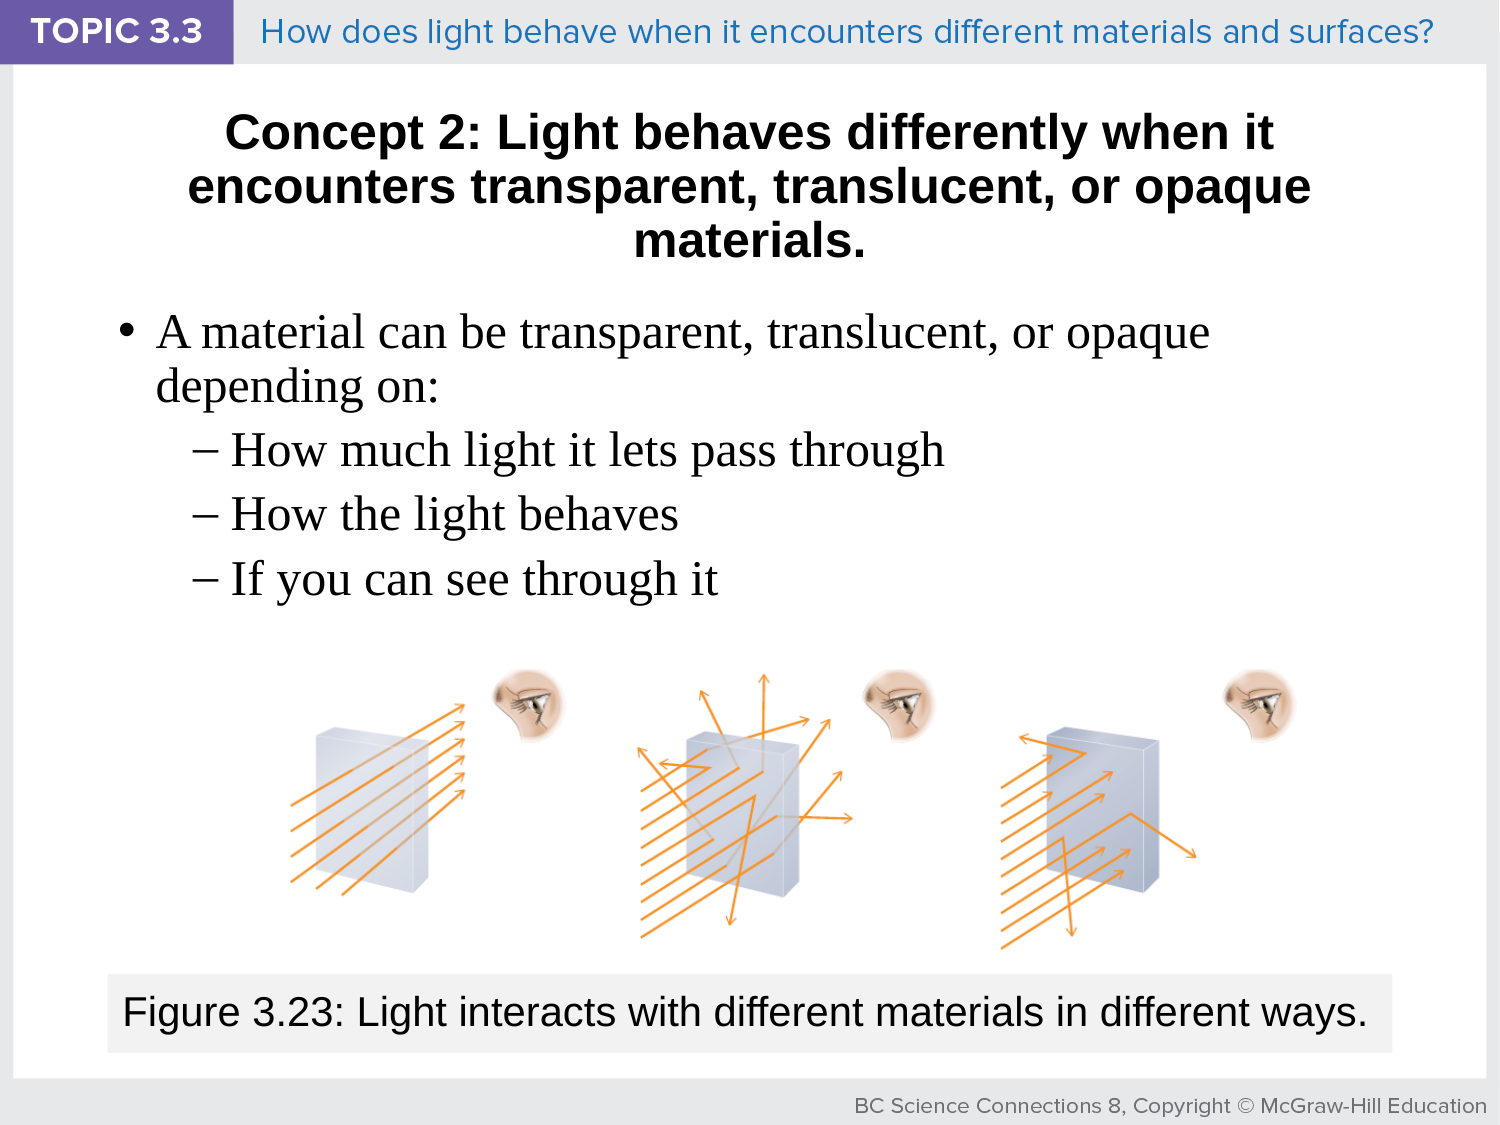

# Concept 2: Light behaves differently when it encounters transparent, translucent, or opaque materials.
A material can be transparent, translucent, or opaque depending on:
How much light it lets pass through
How the light behaves
If you can see through it
Figure 3.23: Light interacts with different materials in different ways.